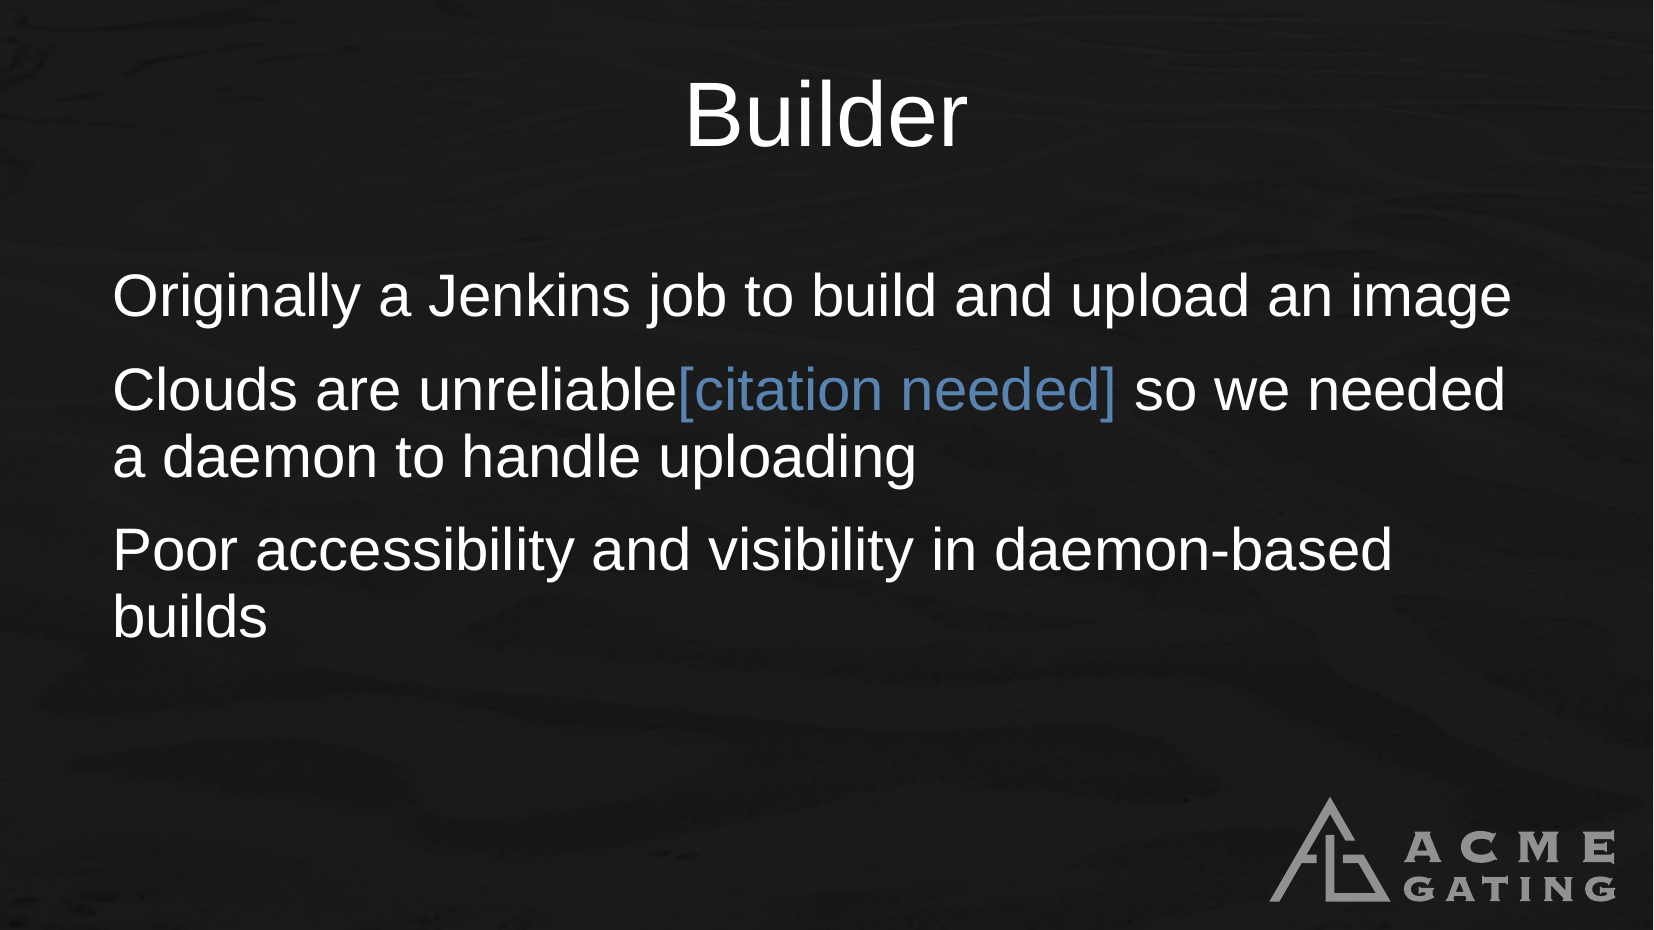

# Builder
Originally a Jenkins job to build and upload an image
Clouds are unreliable[citation needed] so we needed a daemon to handle uploading
Poor accessibility and visibility in daemon-based builds